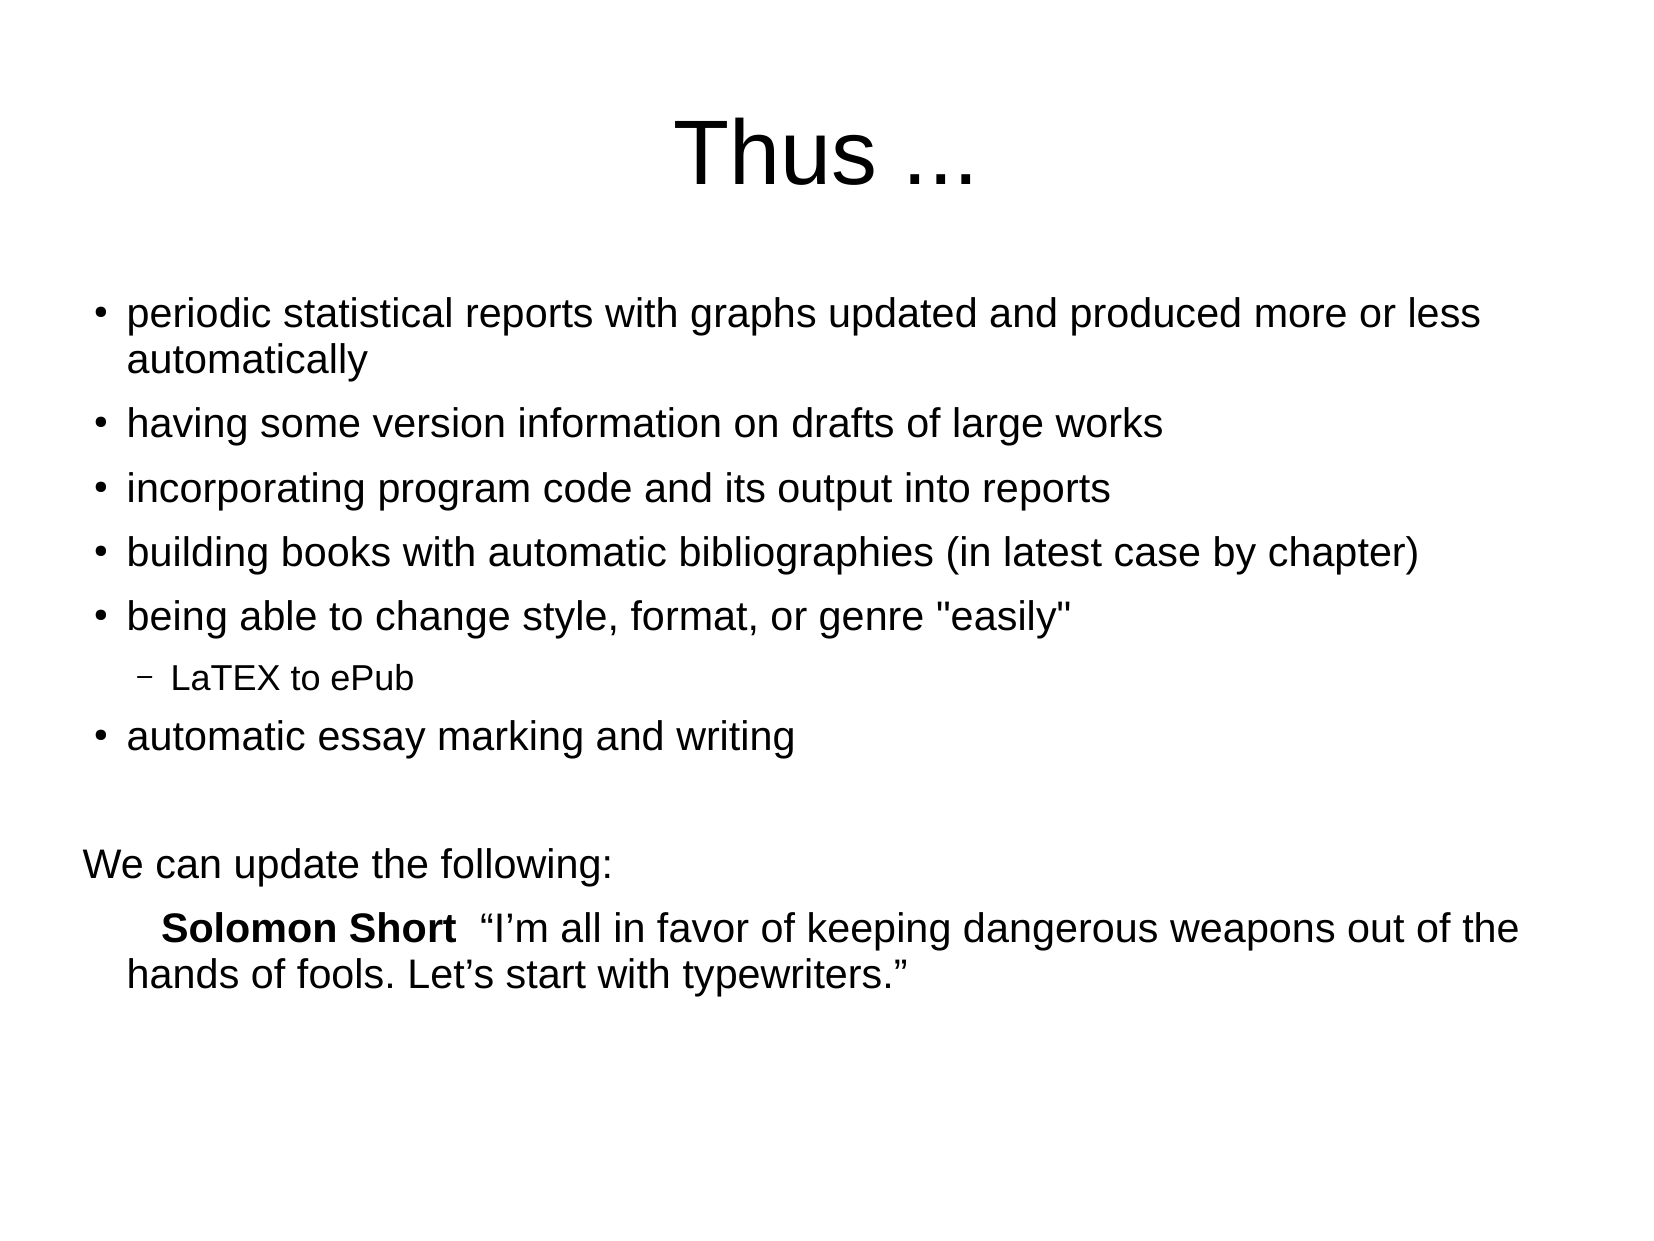

# Thus ...
periodic statistical reports with graphs updated and produced more or less automatically
having some version information on drafts of large works
incorporating program code and its output into reports
building books with automatic bibliographies (in latest case by chapter)
being able to change style, format, or genre "easily"
LaTEX to ePub
automatic essay marking and writing
We can update the following:
 Solomon Short “I’m all in favor of keeping dangerous weapons out of the hands of fools. Let’s start with typewriters.”